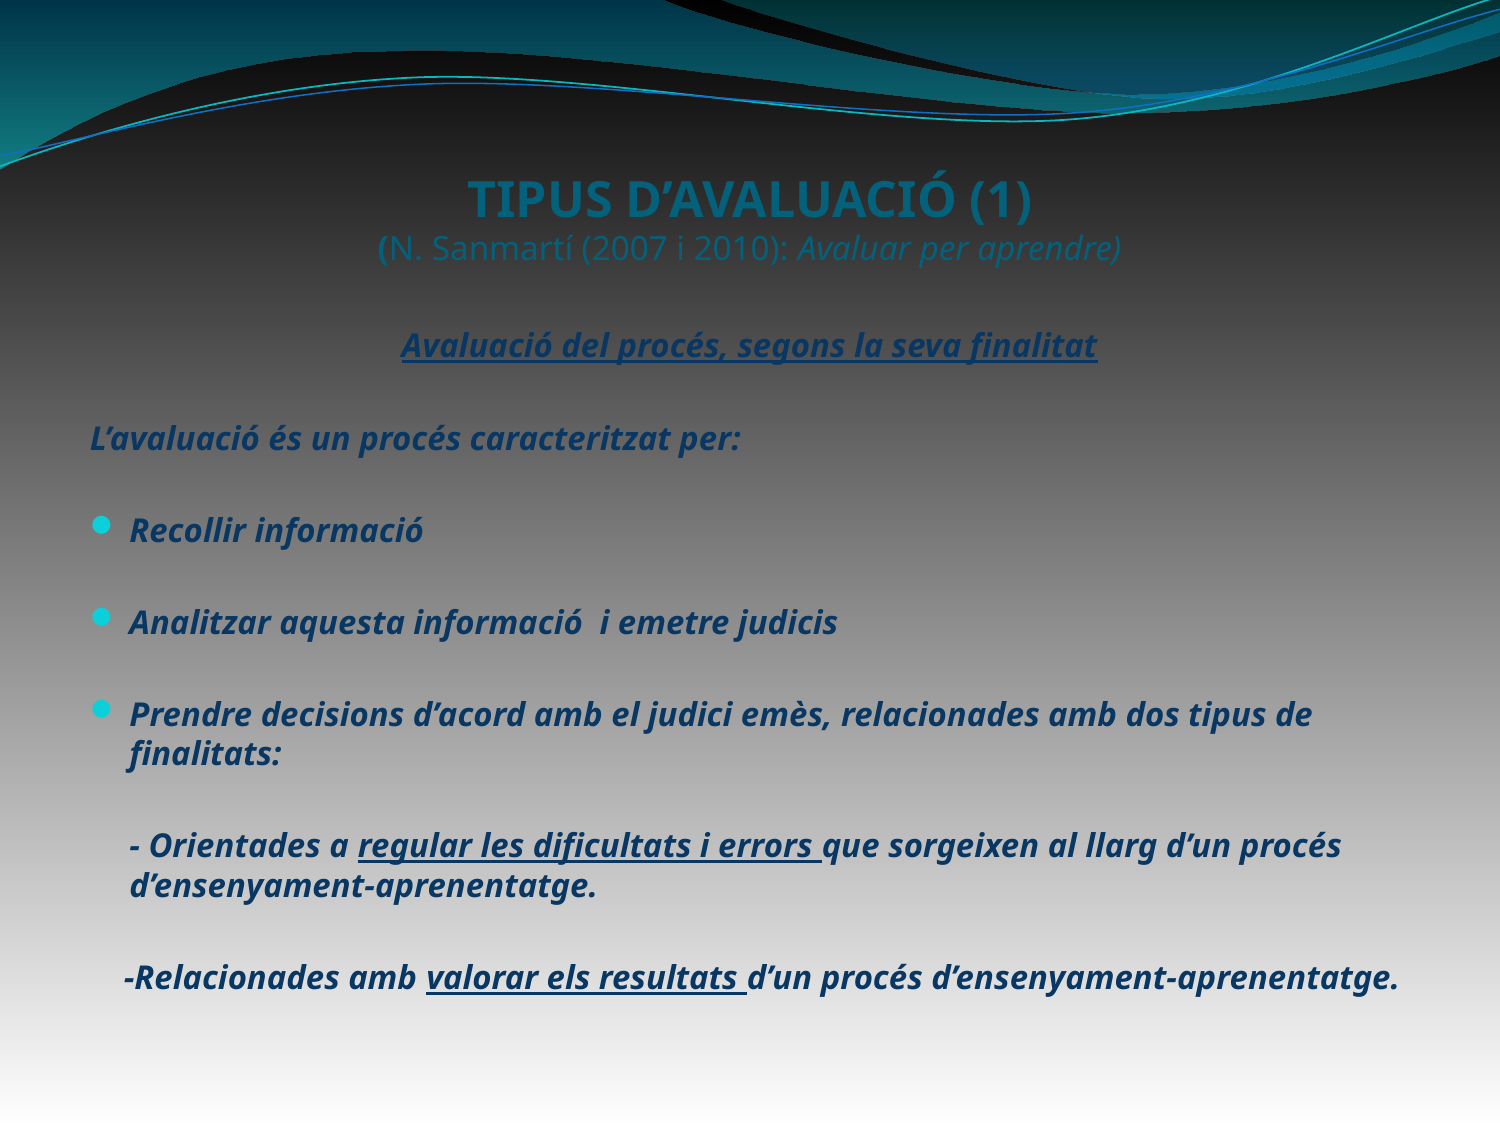

# TIPUS D’AVALUACIÓ (1) (N. Sanmartí (2007 i 2010): Avaluar per aprendre)
Avaluació del procés, segons la seva finalitat
L’avaluació és un procés caracteritzat per:
Recollir informació
Analitzar aquesta informació i emetre judicis
Prendre decisions d’acord amb el judici emès, relacionades amb dos tipus de finalitats:
	- Orientades a regular les dificultats i errors que sorgeixen al llarg d’un procés d’ensenyament-aprenentatge.
 -Relacionades amb valorar els resultats d’un procés d’ensenyament-aprenentatge.